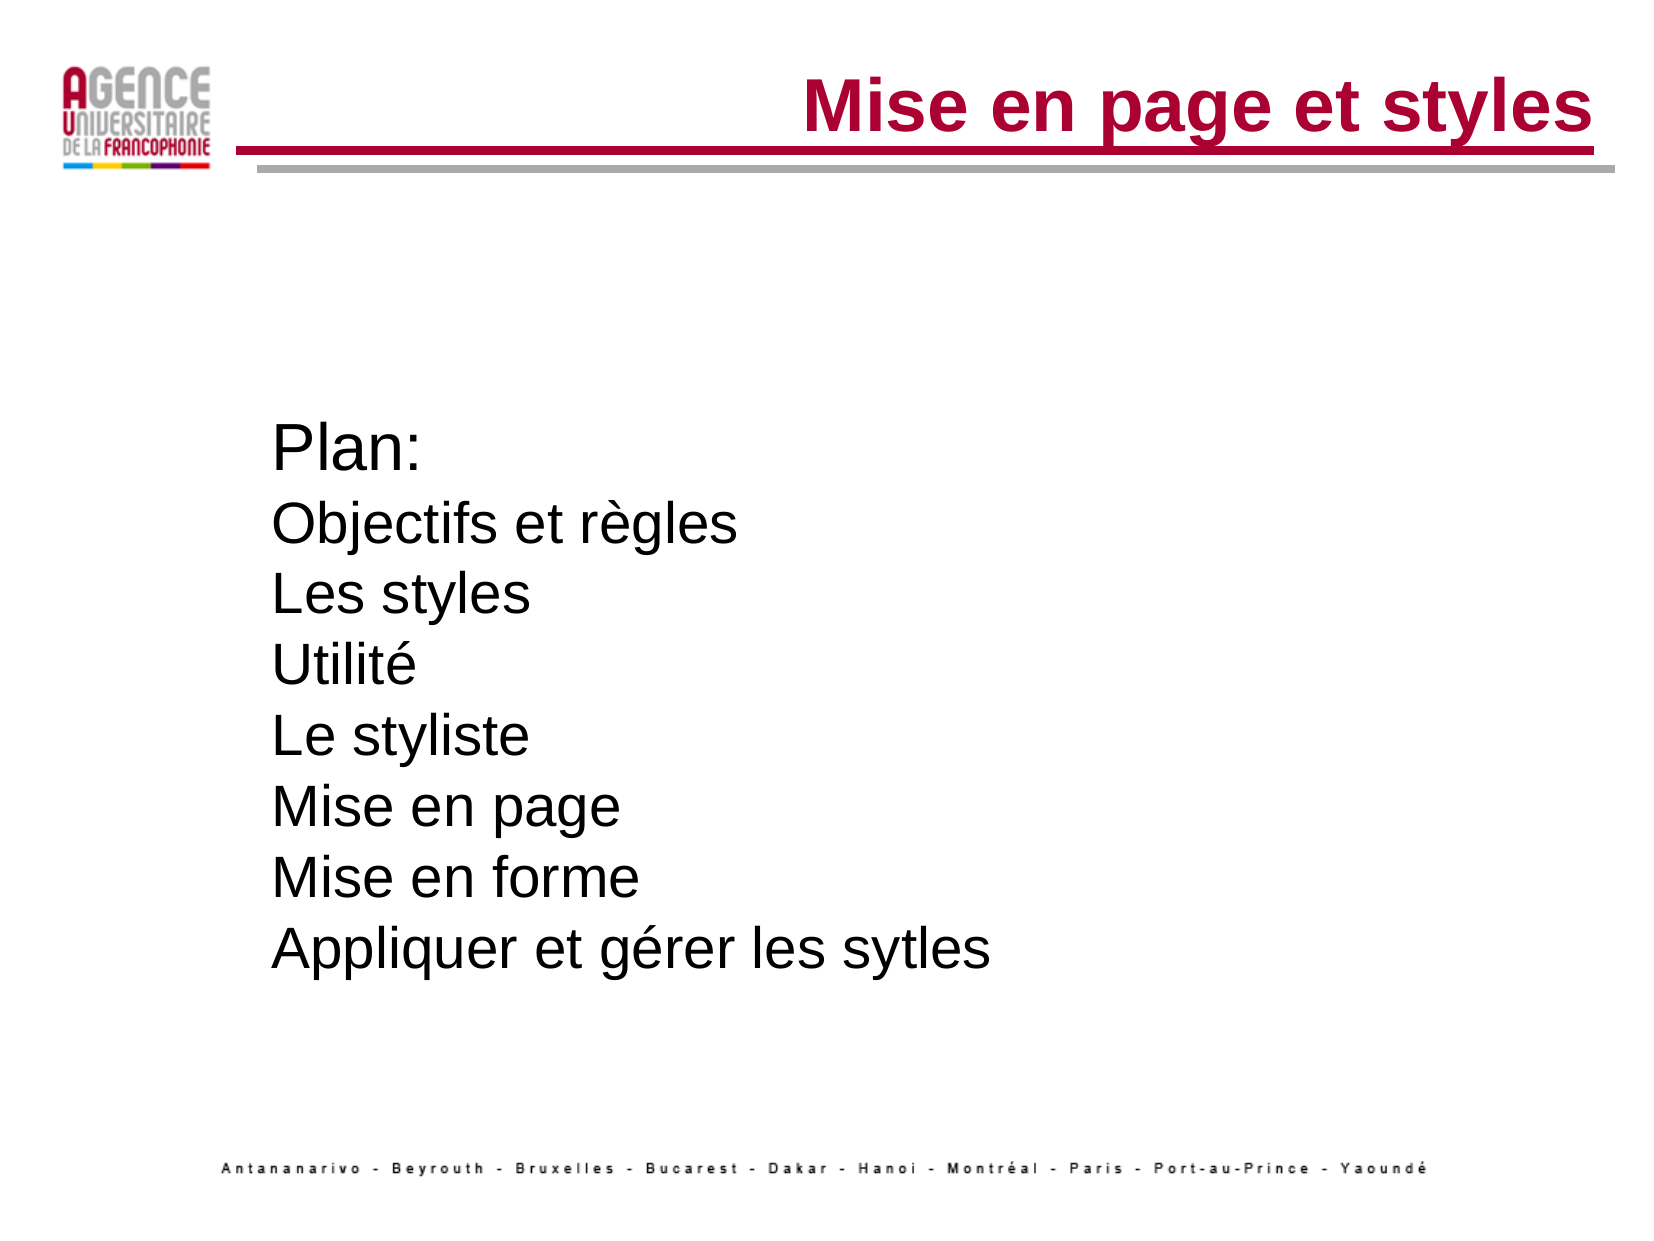

# Mise en page et styles
Plan:
Objectifs et règles
Les styles
Utilité
Le styliste
Mise en page
Mise en forme
Appliquer et gérer les sytles